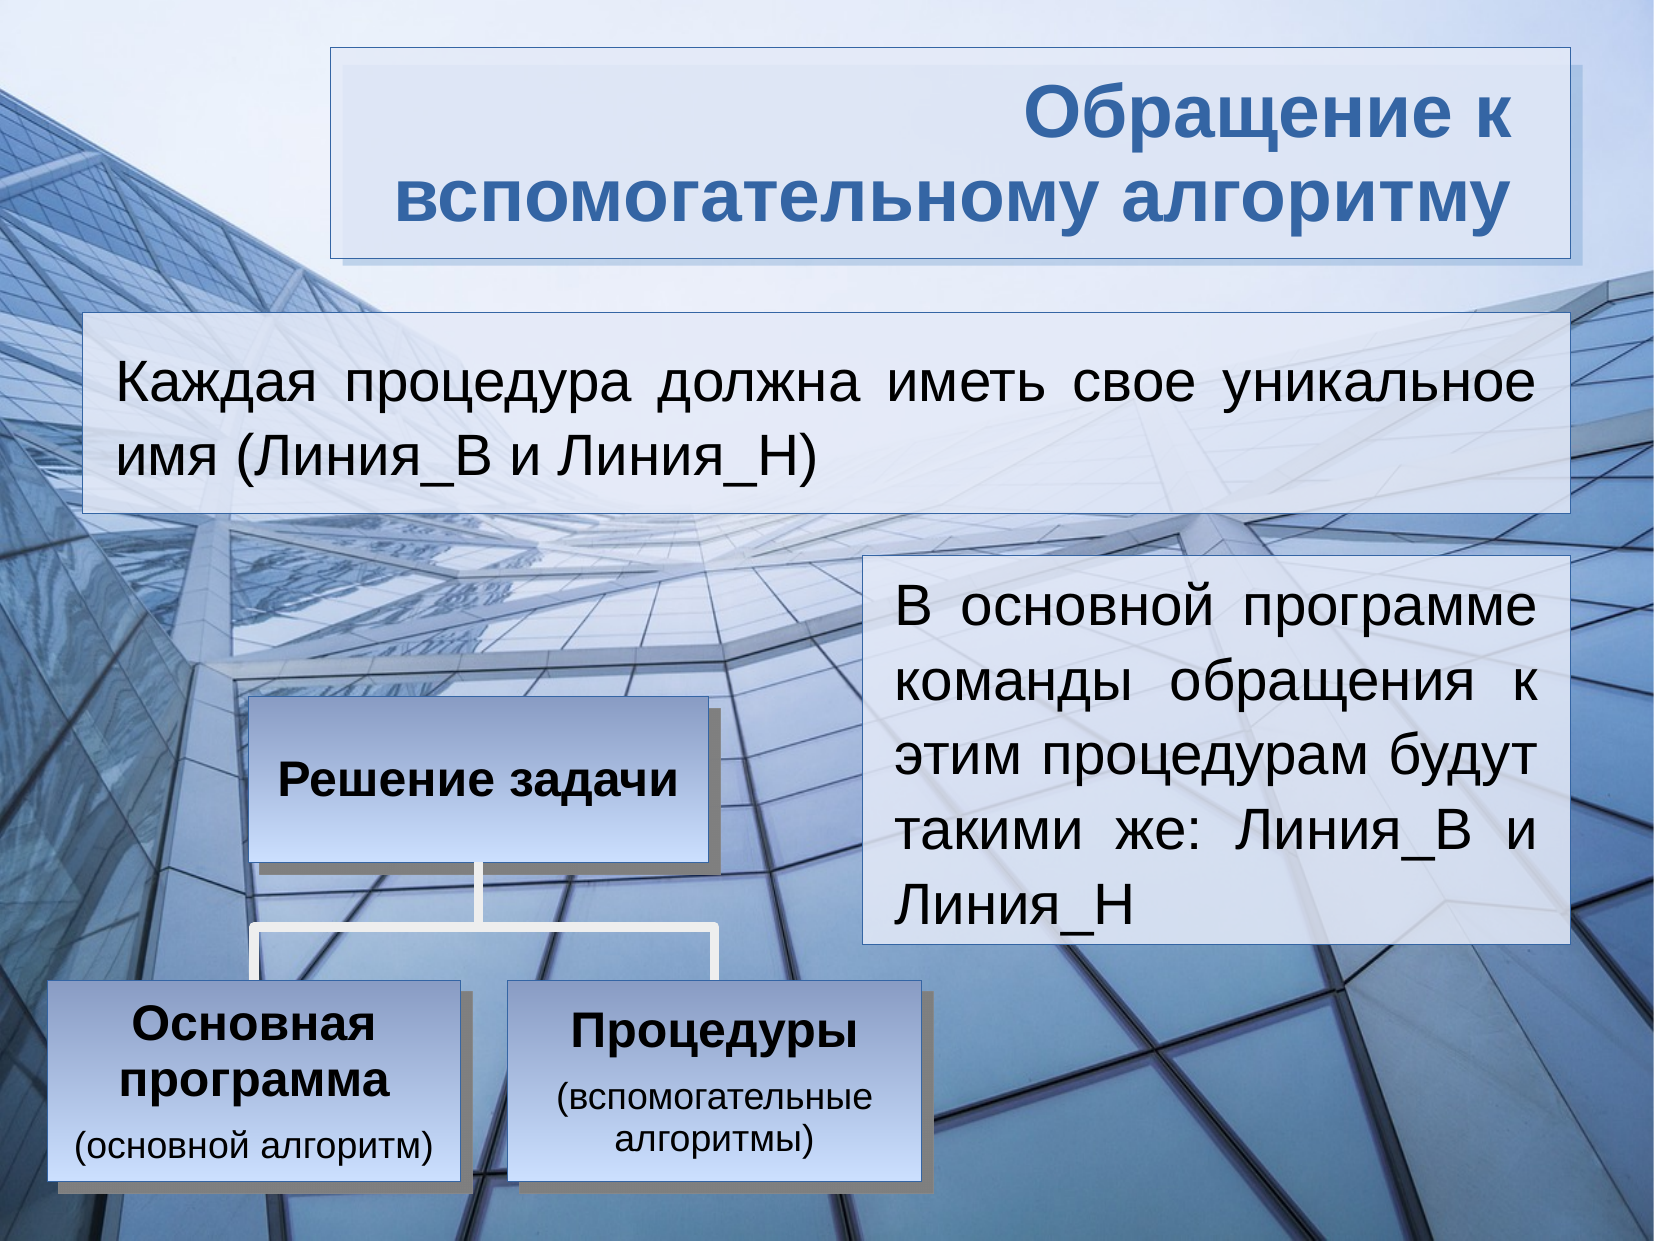

# Обращение к вспомогательному алгоритму
Каждая процедура должна иметь свое уникальное имя (Линия_В и Линия_Н)
В основной программе команды обращения к этим процедурам будут такими же: Линия_В и Линия_Н
Решение задачи
Основная программа
(основной алгоритм)
Процедуры
(вспомогательные алгоритмы)